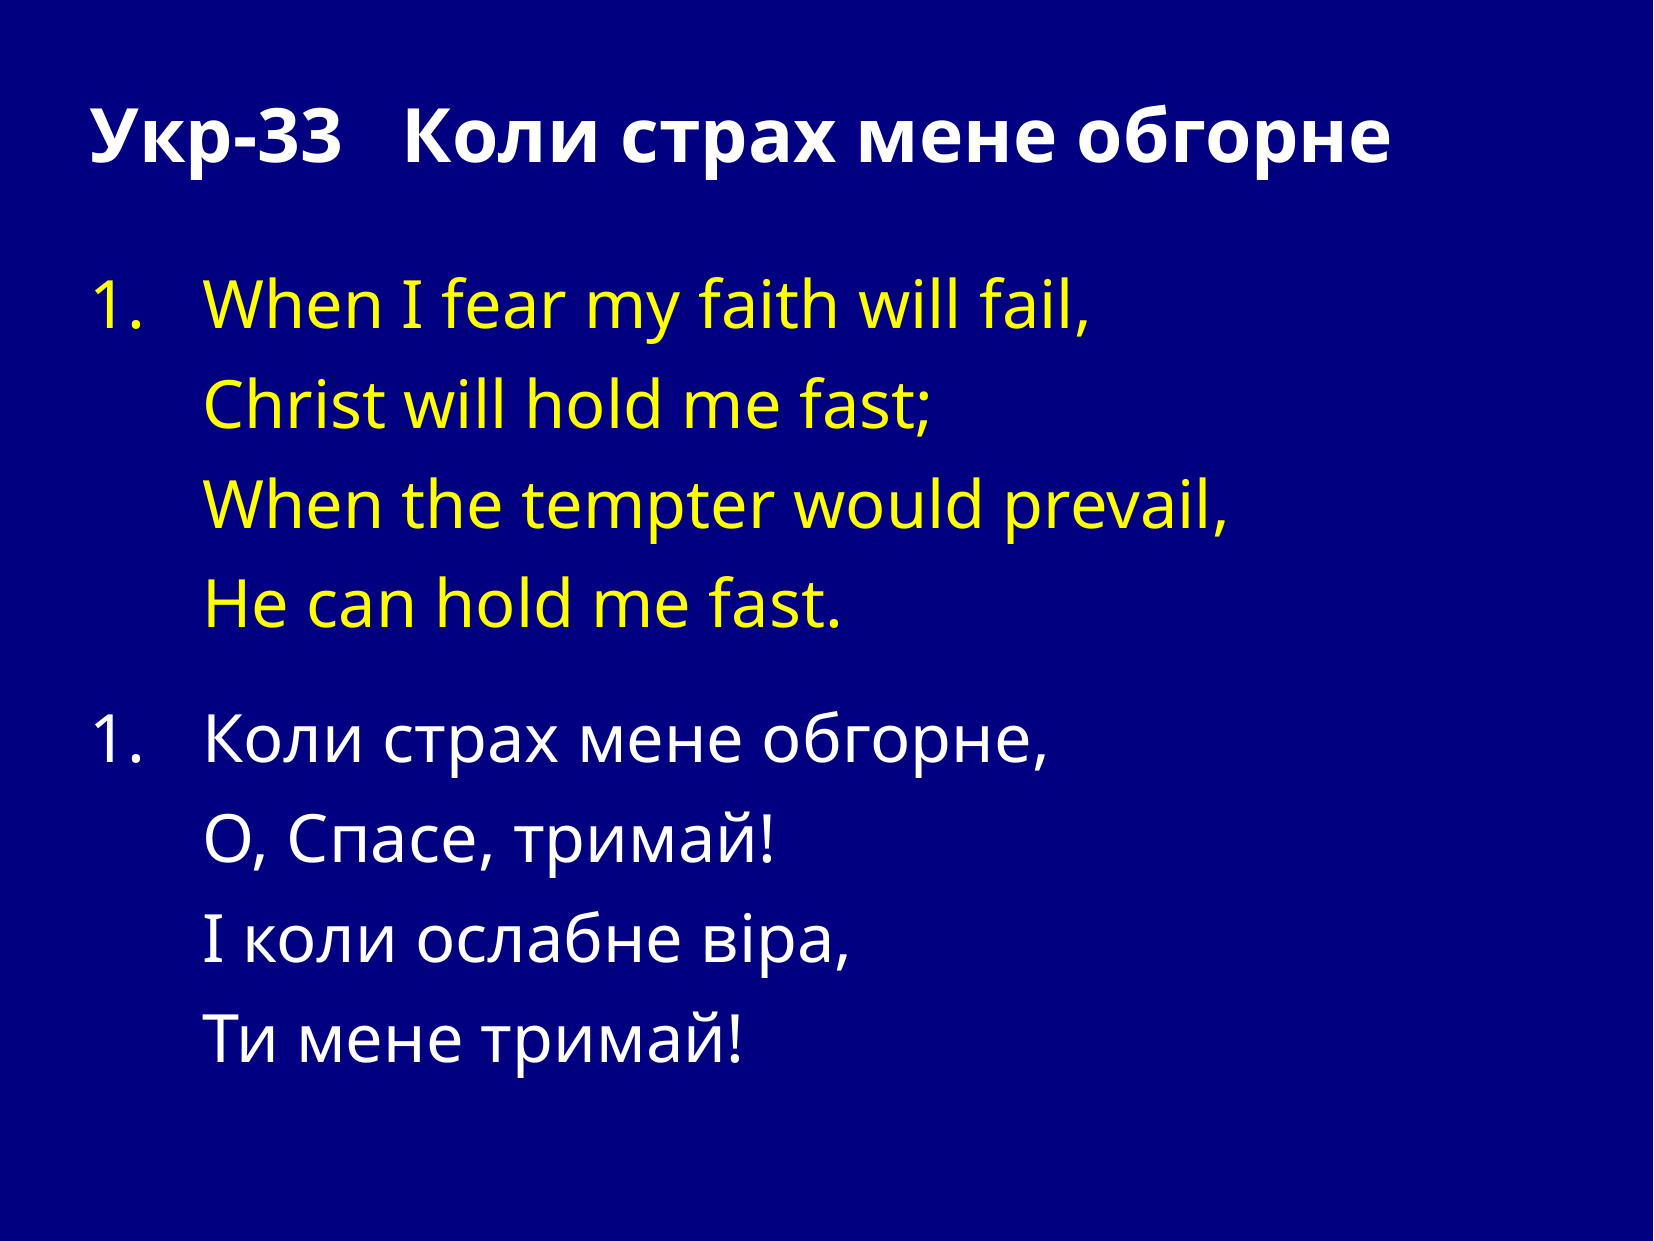

Укр-33 Коли страх мене обгорне
1.	When I fear my faith will fail,
	Christ will hold me fast;
	When the tempter would prevail,
	He can hold me fast.
1.	Коли страх мене обгорне,
	О, Спасе, тримай!
	І коли ослабне віра,
	Ти мене тримай!